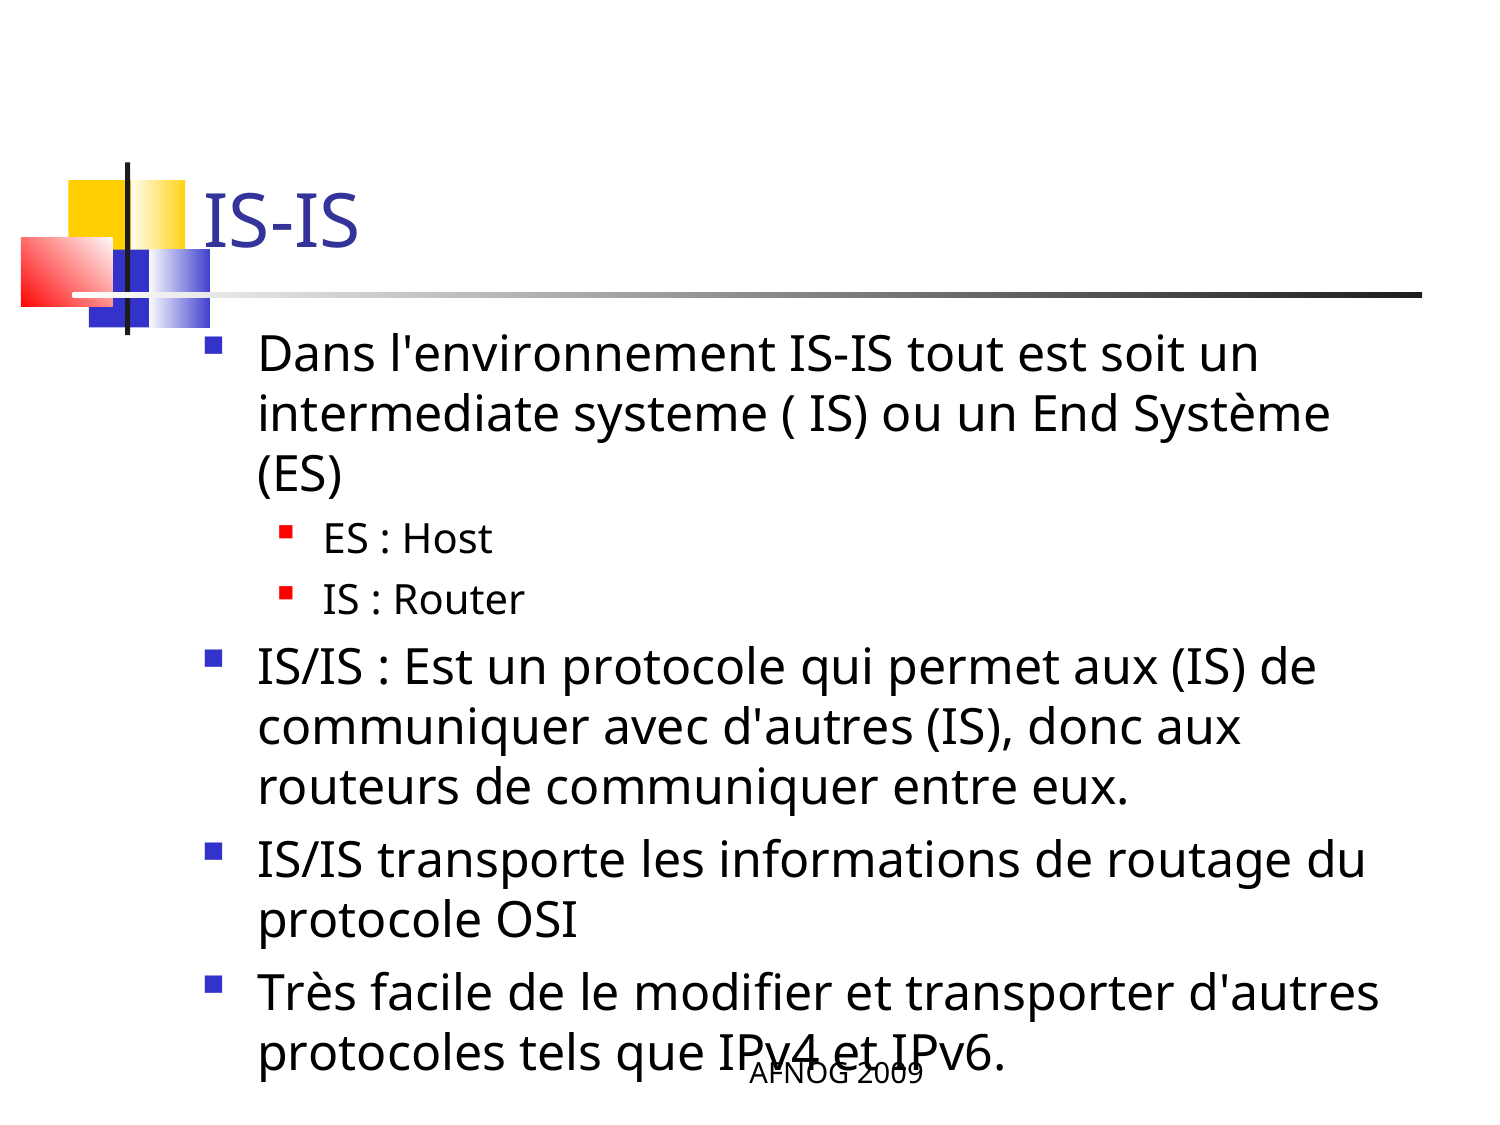

# IS-IS
Dans l'environnement IS-IS tout est soit un intermediate systeme ( IS) ou un End Système (ES)‏
ES : Host
IS : Router
IS/IS : Est un protocole qui permet aux (IS) de communiquer avec d'autres (IS), donc aux routeurs de communiquer entre eux.
IS/IS transporte les informations de routage du protocole OSI
Très facile de le modifier et transporter d'autres protocoles tels que IPv4 et IPv6.
AFNOG 2009